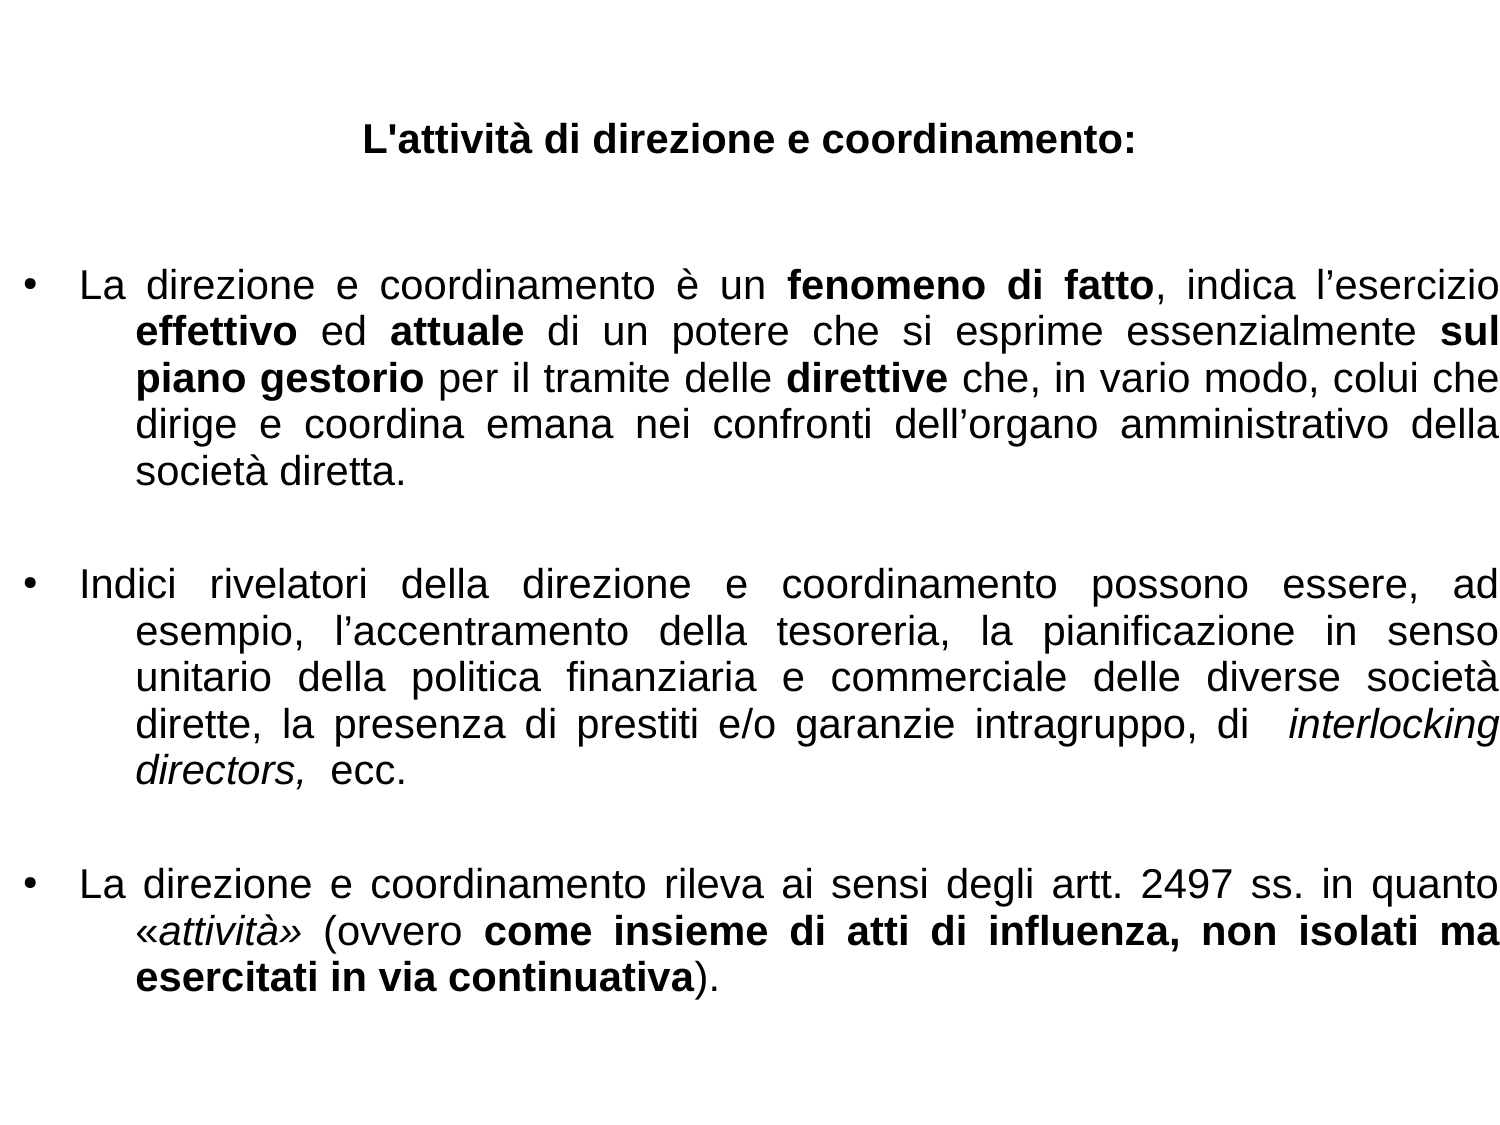

# L'attività di direzione e coordinamento:
La direzione e coordinamento è un fenomeno di fatto, indica l’esercizio effettivo ed attuale di un potere che si esprime essenzialmente sul piano gestorio per il tramite delle direttive che, in vario modo, colui che dirige e coordina emana nei confronti dell’organo amministrativo della società diretta.
Indici rivelatori della direzione e coordinamento possono essere, ad esempio, l’accentramento della tesoreria, la pianificazione in senso unitario della politica finanziaria e commerciale delle diverse società dirette, la presenza di prestiti e/o garanzie intragruppo, di interlocking directors, ecc.
La direzione e coordinamento rileva ai sensi degli artt. 2497 ss. in quanto «attività» (ovvero come insieme di atti di influenza, non isolati ma esercitati in via continuativa).